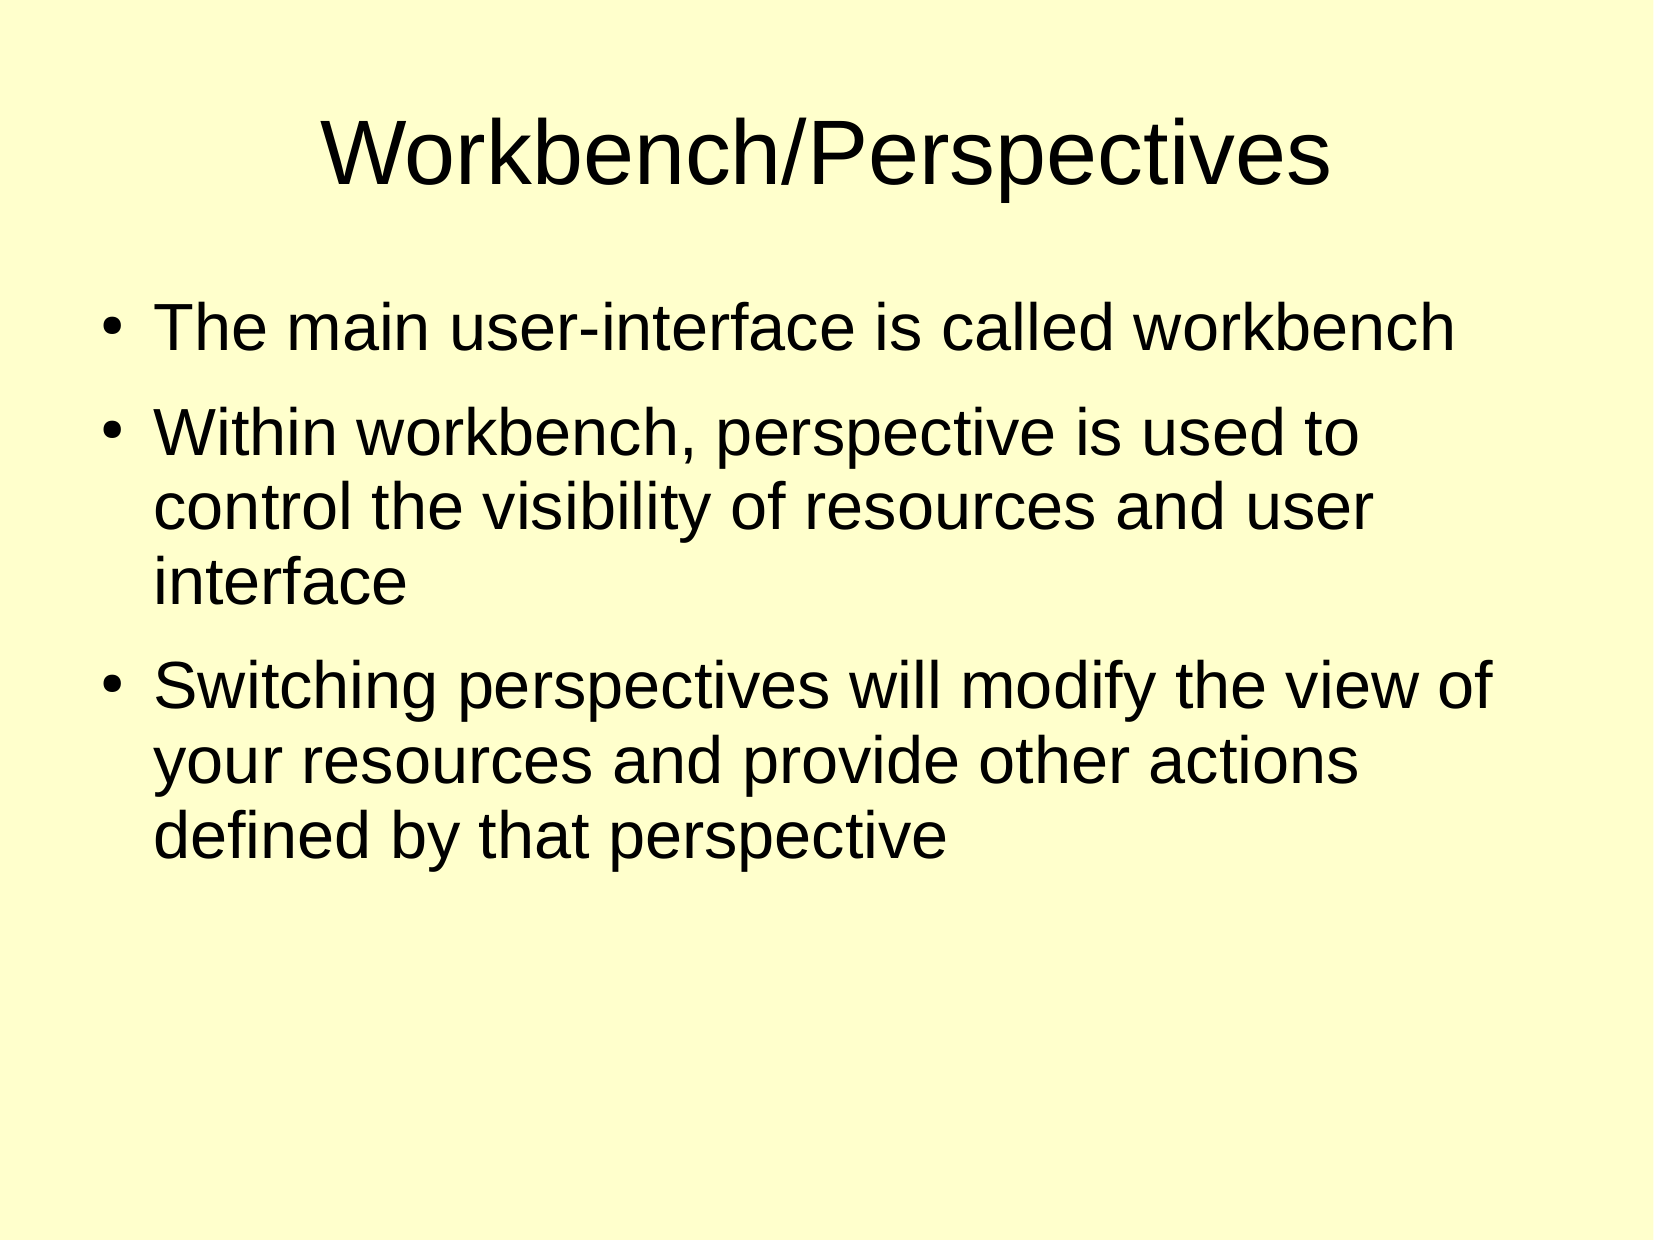

# Workbench/Perspectives
The main user-interface is called workbench
Within workbench, perspective is used to control the visibility of resources and user interface
Switching perspectives will modify the view of your resources and provide other actions defined by that perspective